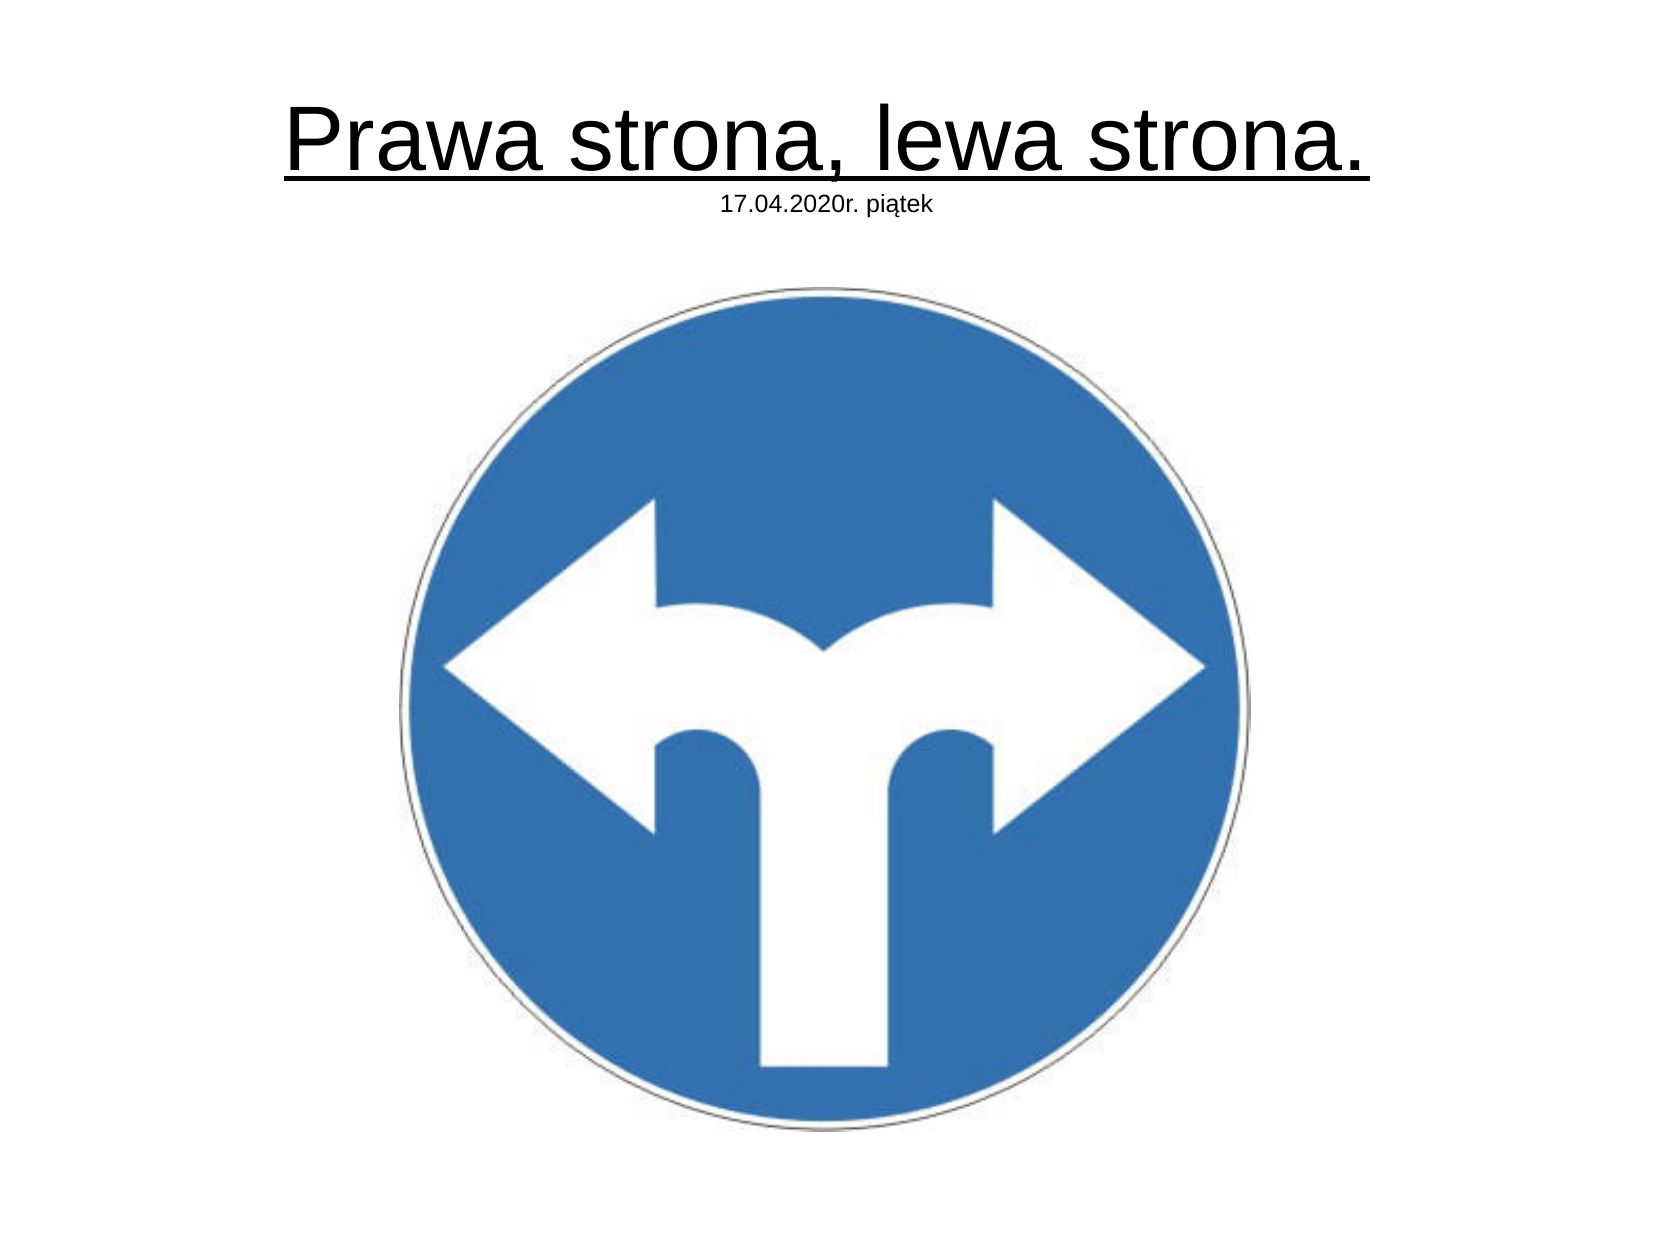

# Prawa strona, lewa strona. 17.04.2020r. piątek